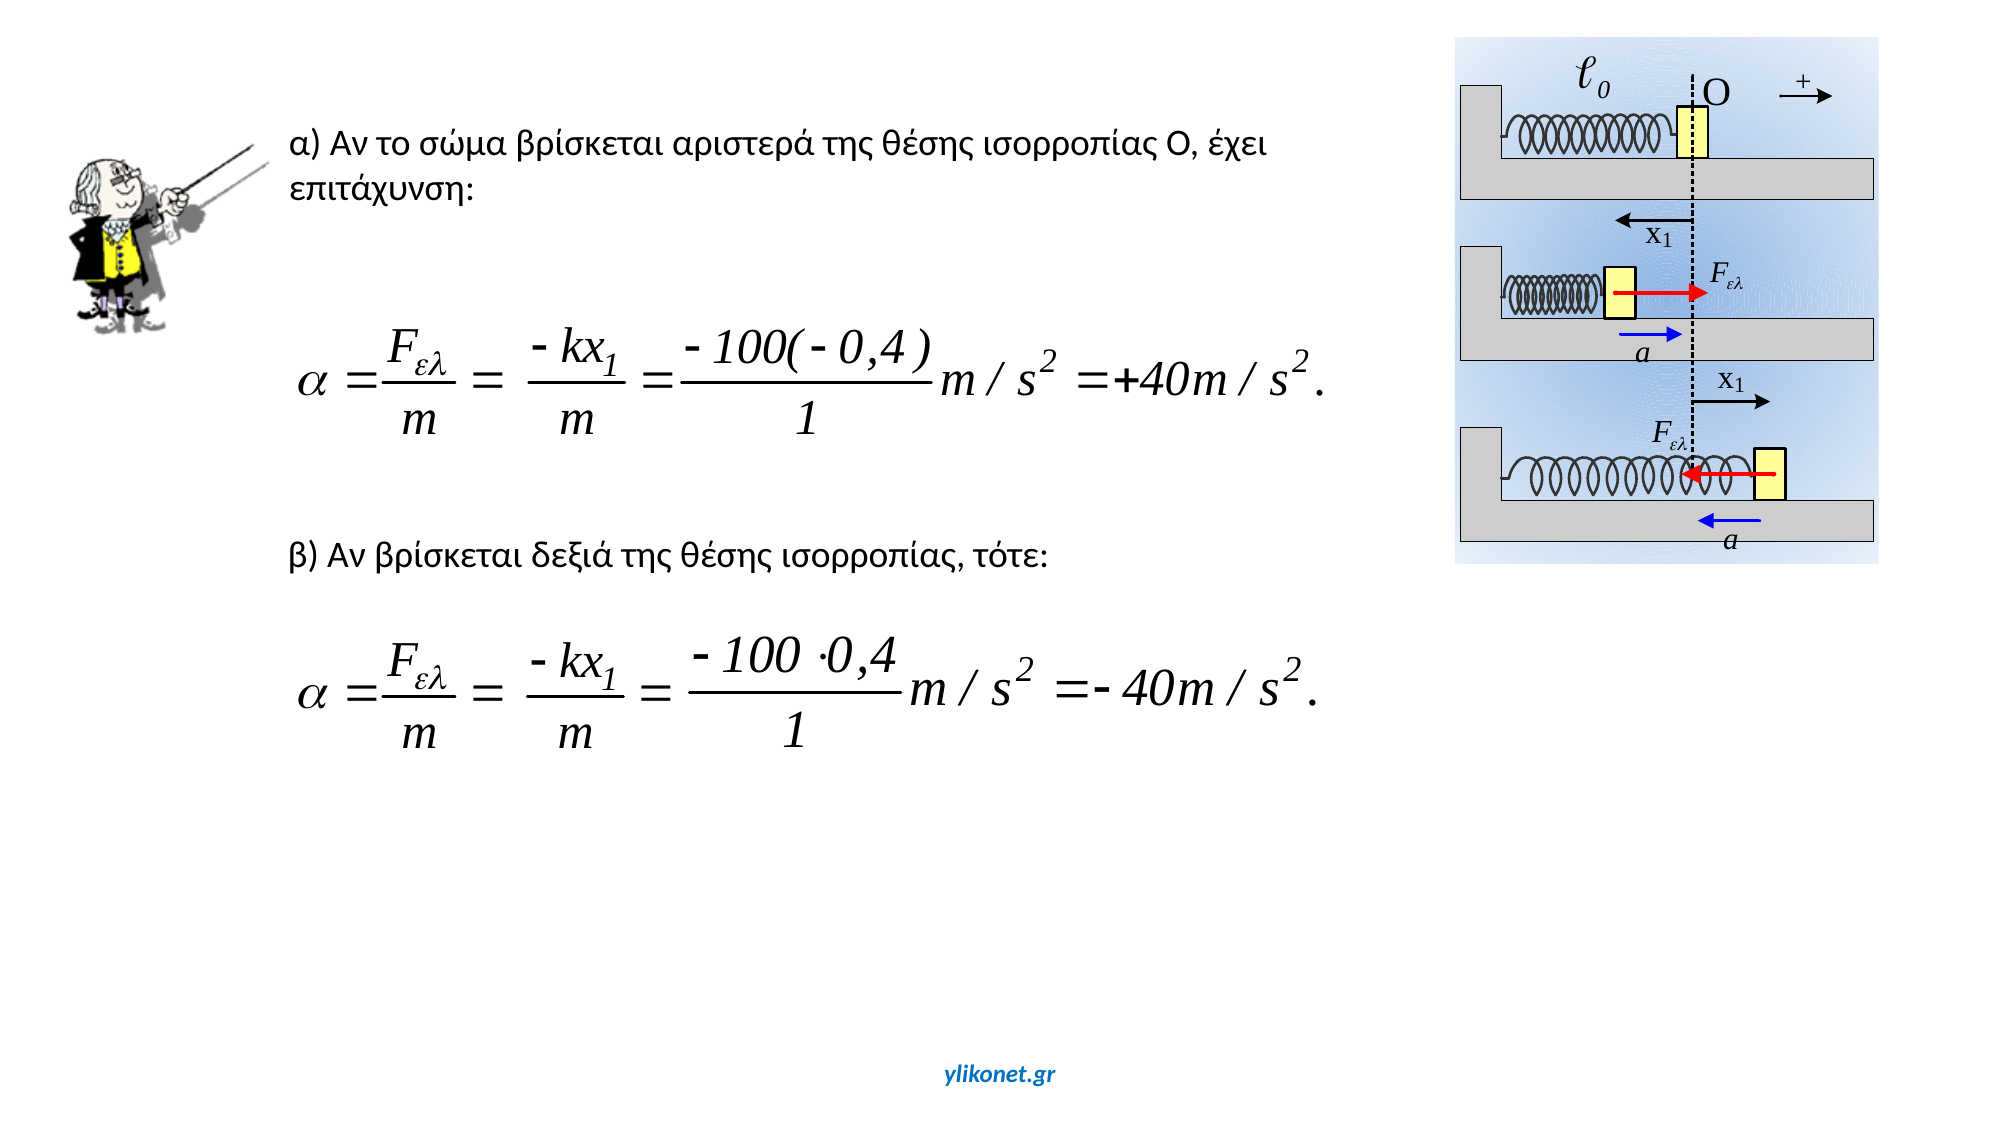

α) Αν το σώμα βρίσκεται αριστερά της θέσης ισορροπίας Ο, έχει επιτάχυνση:
β) Αν βρίσκεται δεξιά της θέσης ισορροπίας, τότε:
ylikonet.gr